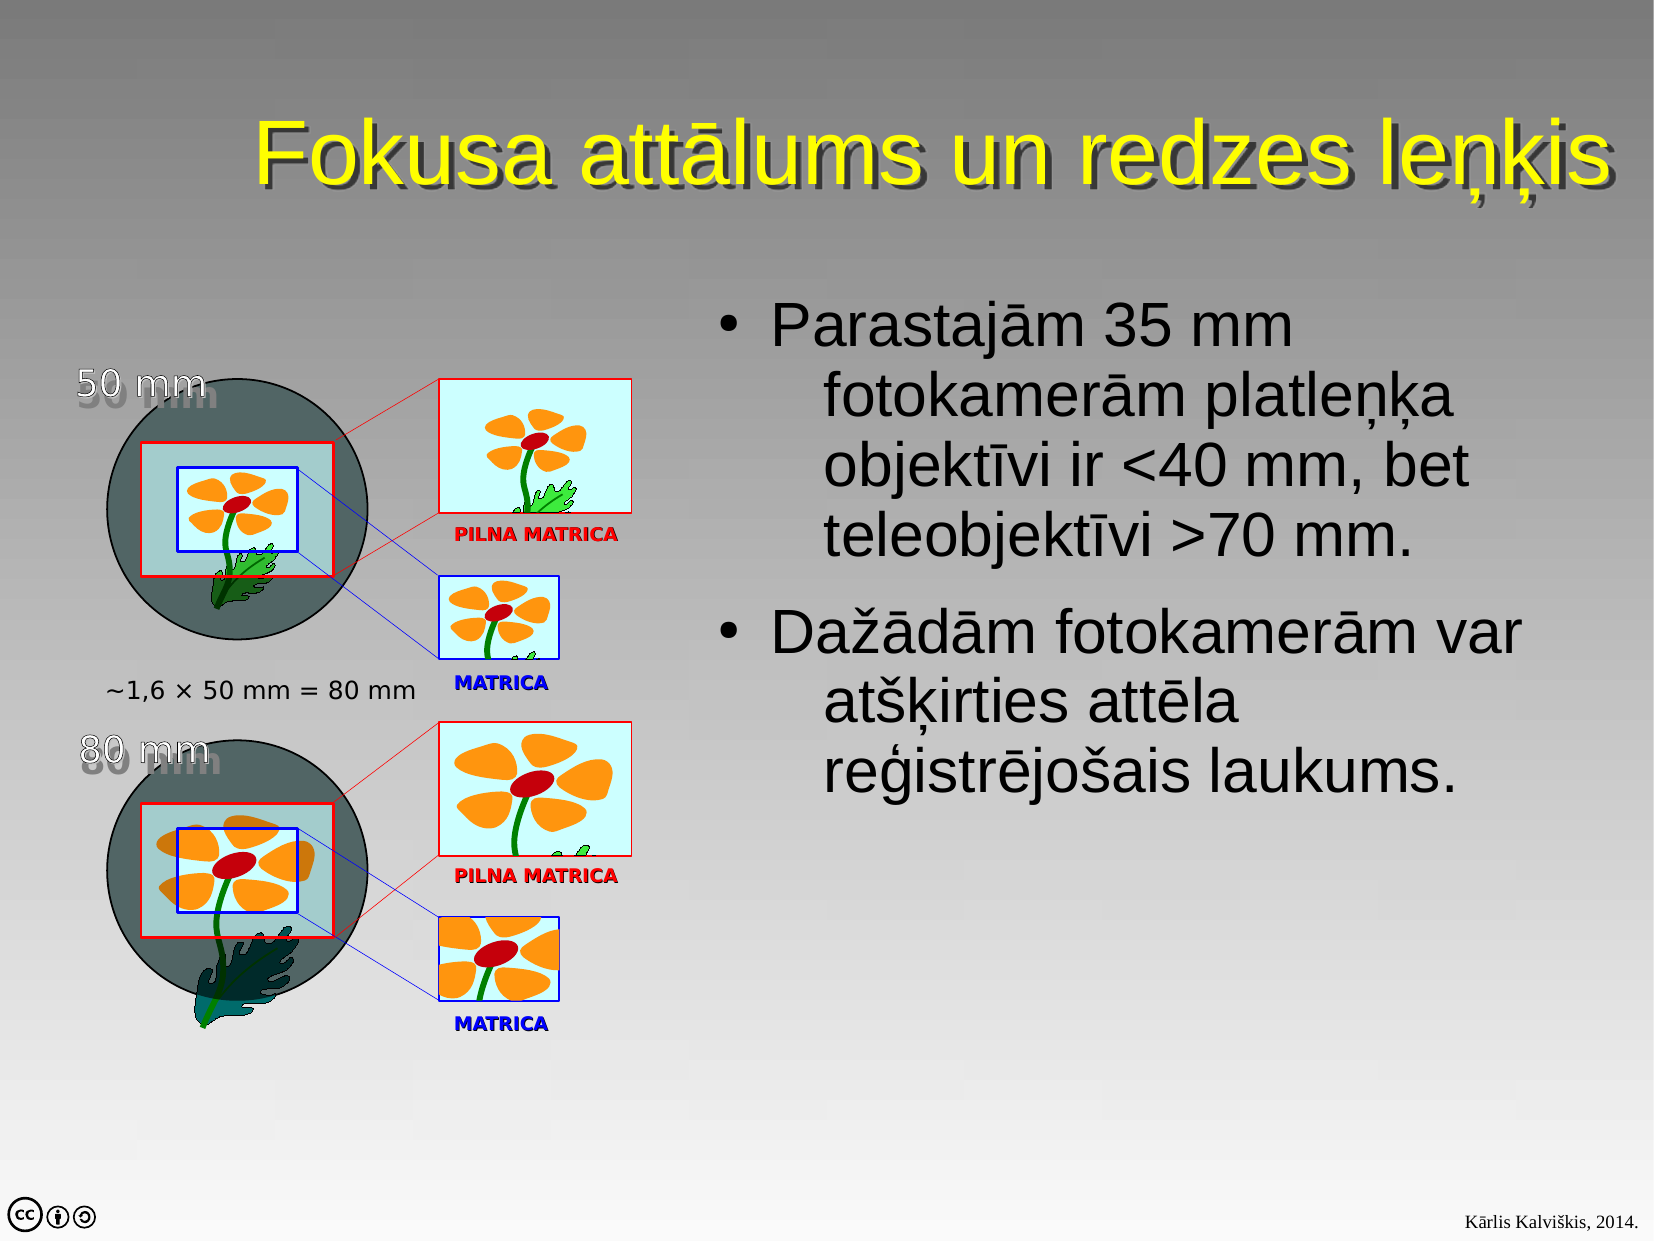

# Fokusa attālums un redzes leņķis
Parastajām 35 mm fotokamerām platleņķa objektīvi ir <40 mm, bet teleobjektīvi >70 mm.
Dažādām fotokamerām var atšķirties attēla reģistrējošais laukums.
50 mm
50 mm
PILNA MATRICA
MATRICA
~1,6 × 50 mm = 80 mm
80 mm
80 mm
PILNA MATRICA
MATRICA